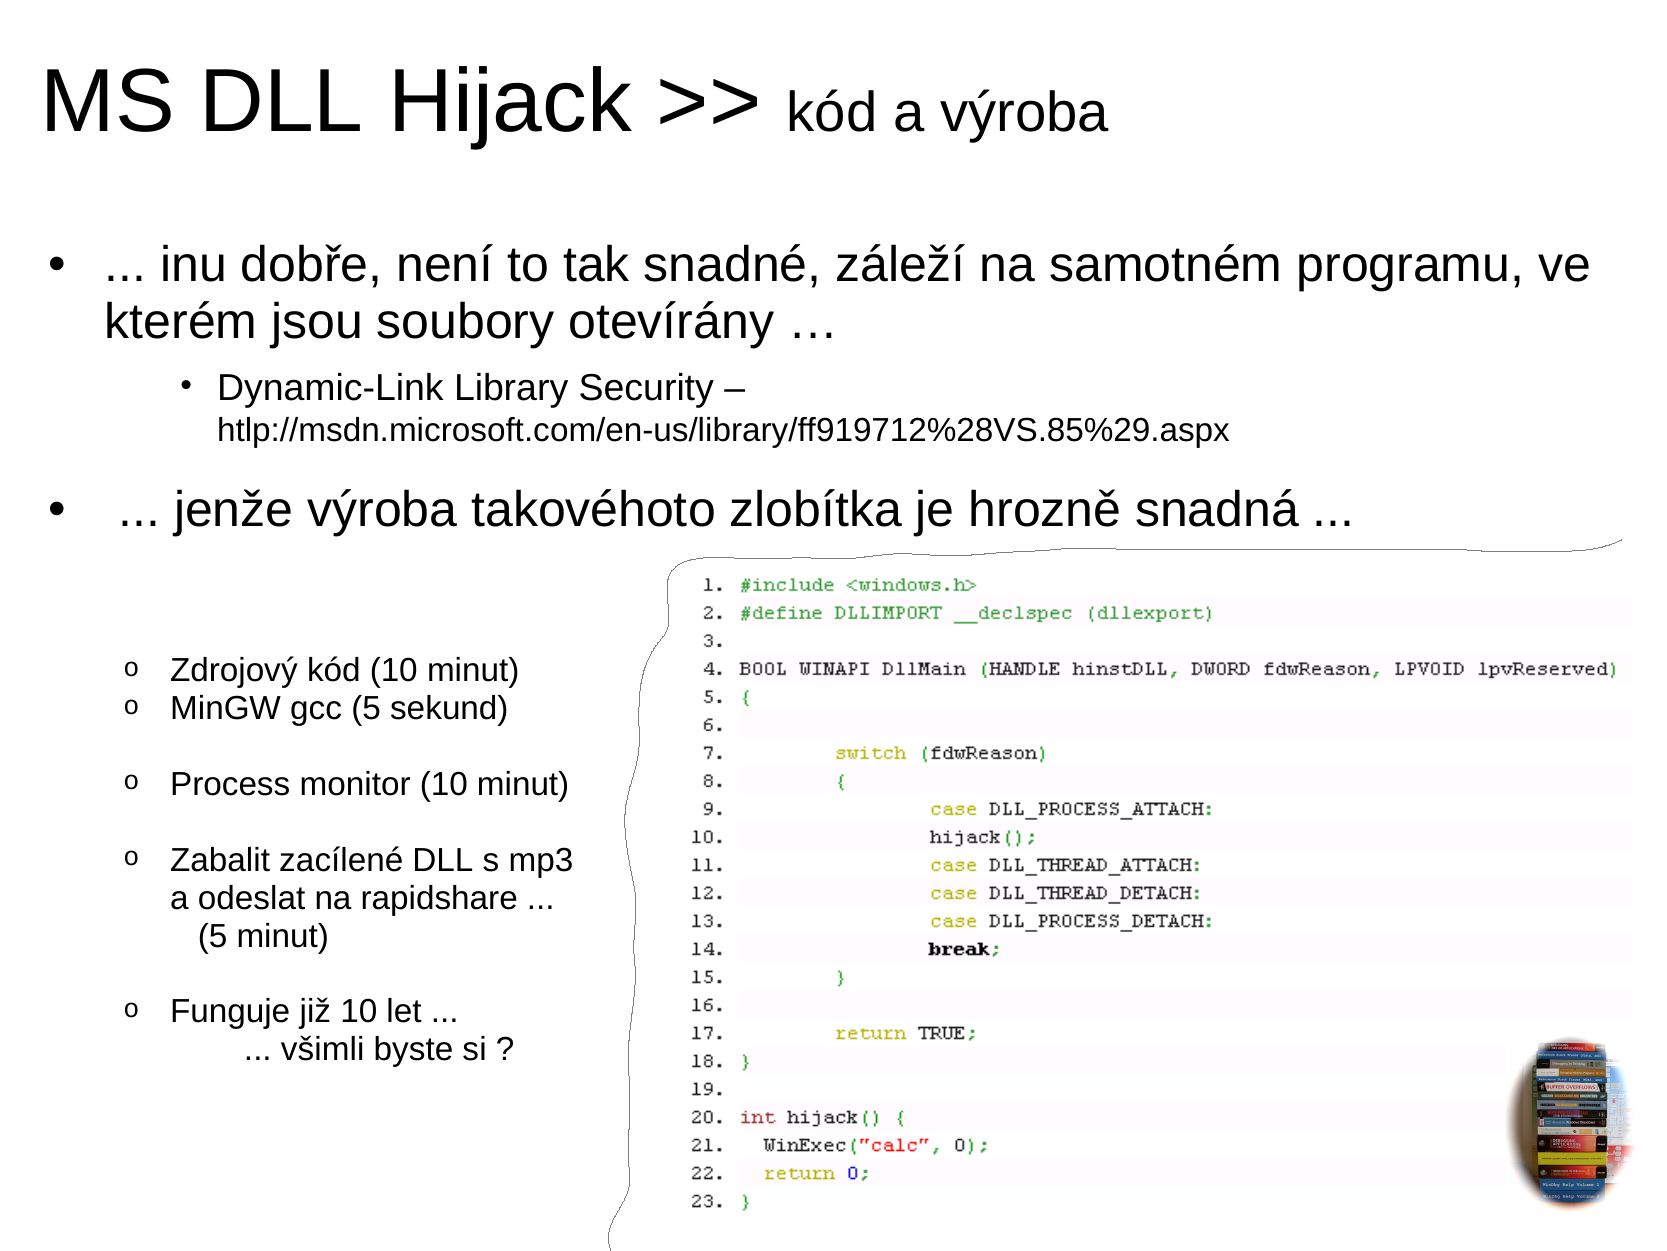

# MS DLL Hijack >> kód a výroba
... inu dobře, není to tak snadné, záleží na samotném programu, ve kterém jsou soubory otevírány …
Dynamic-Link Library Security –
htlp://msdn.microsoft.com/en-us/library/ff919712%28VS.85%29.aspx
 ... jenže výroba takovéhoto zlobítka je hrozně snadná ...
Zdrojový kód (10 minut)
MinGW gcc (5 sekund)
Process monitor (10 minut)
Zabalit zacílené DLL s mp3
a odeslat na rapidshare ...
   (5 minut)
Funguje již 10 let ...
        ... všimli byste si ?